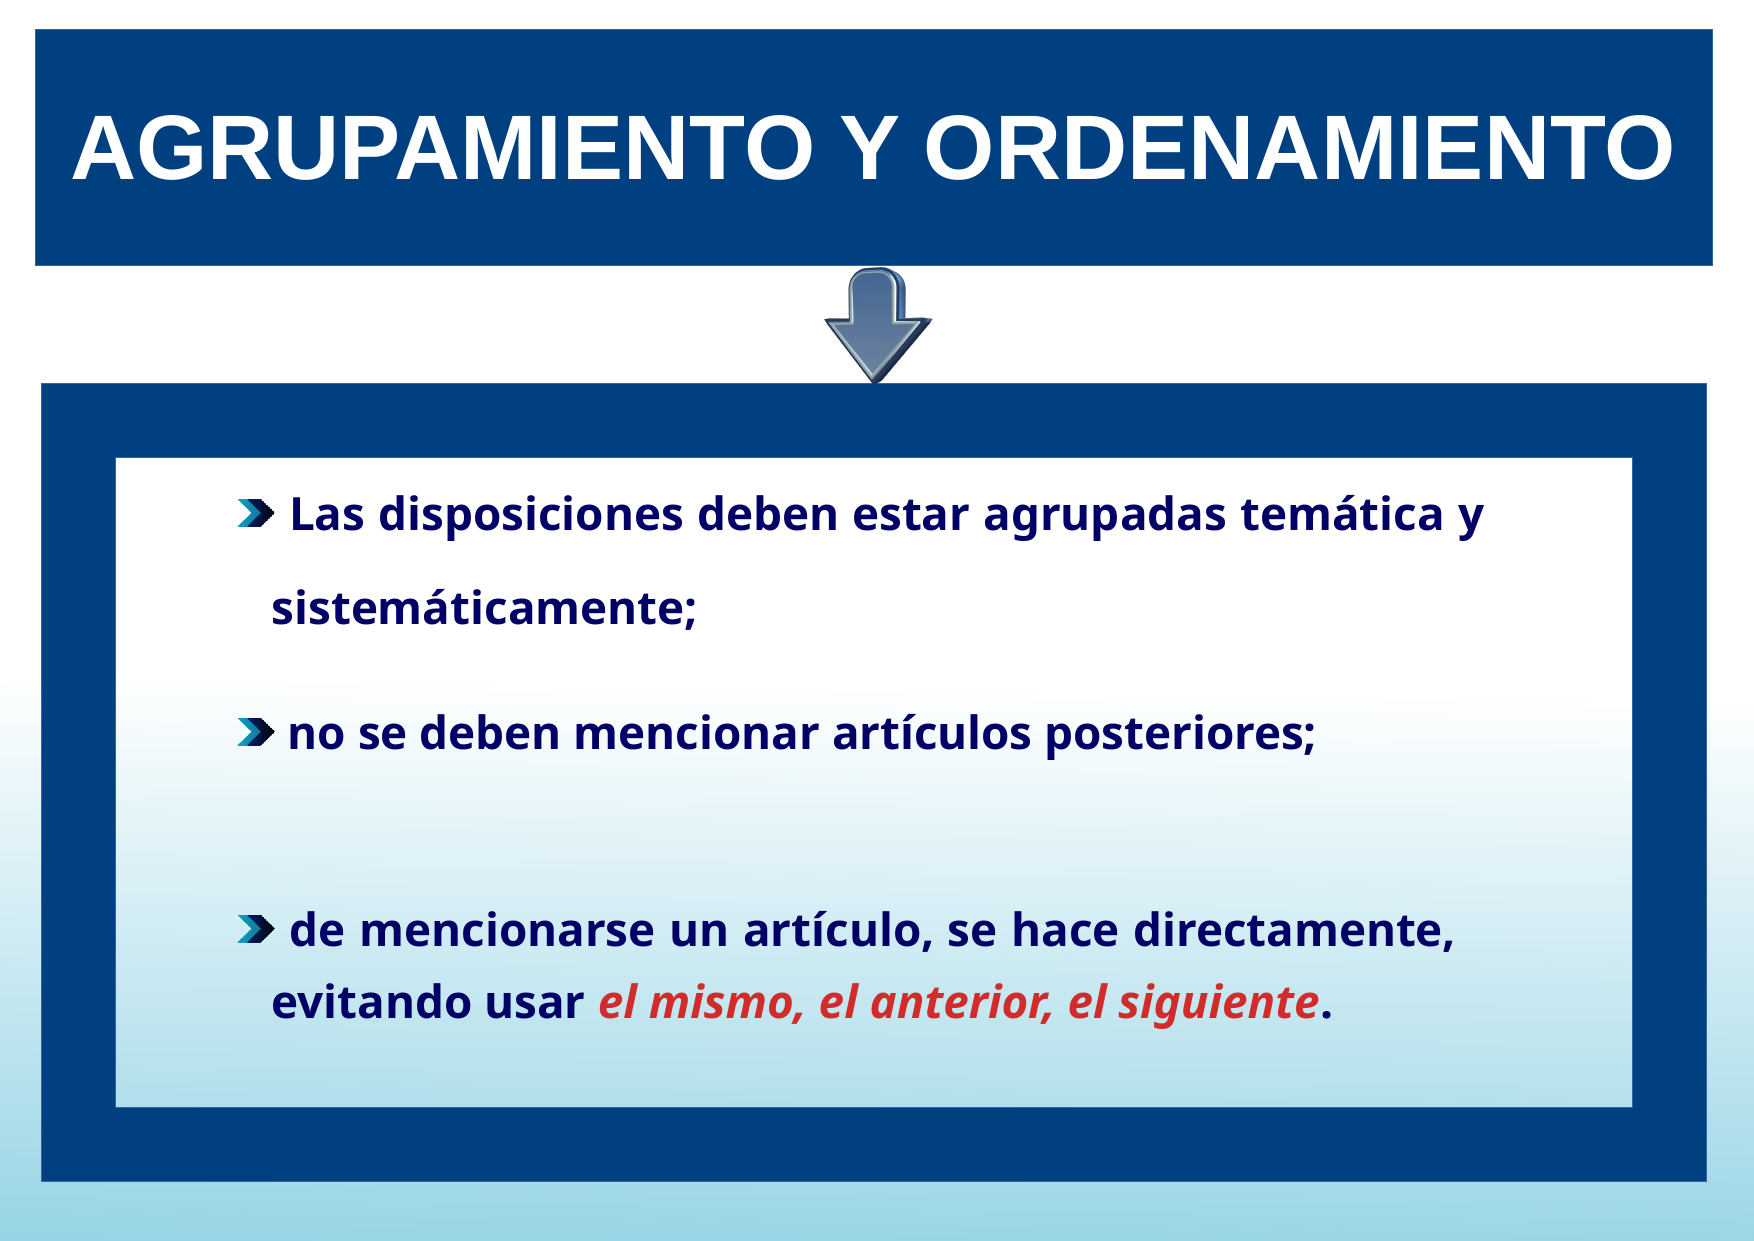

AGRUPAMIENTO Y ORDENAMIENTO
 Las disposiciones deben estar agrupadas temática y sistemáticamente;
 no se deben mencionar artículos posteriores;
 de mencionarse un artículo, se hace directamente, evitando usar el mismo, el anterior, el siguiente.